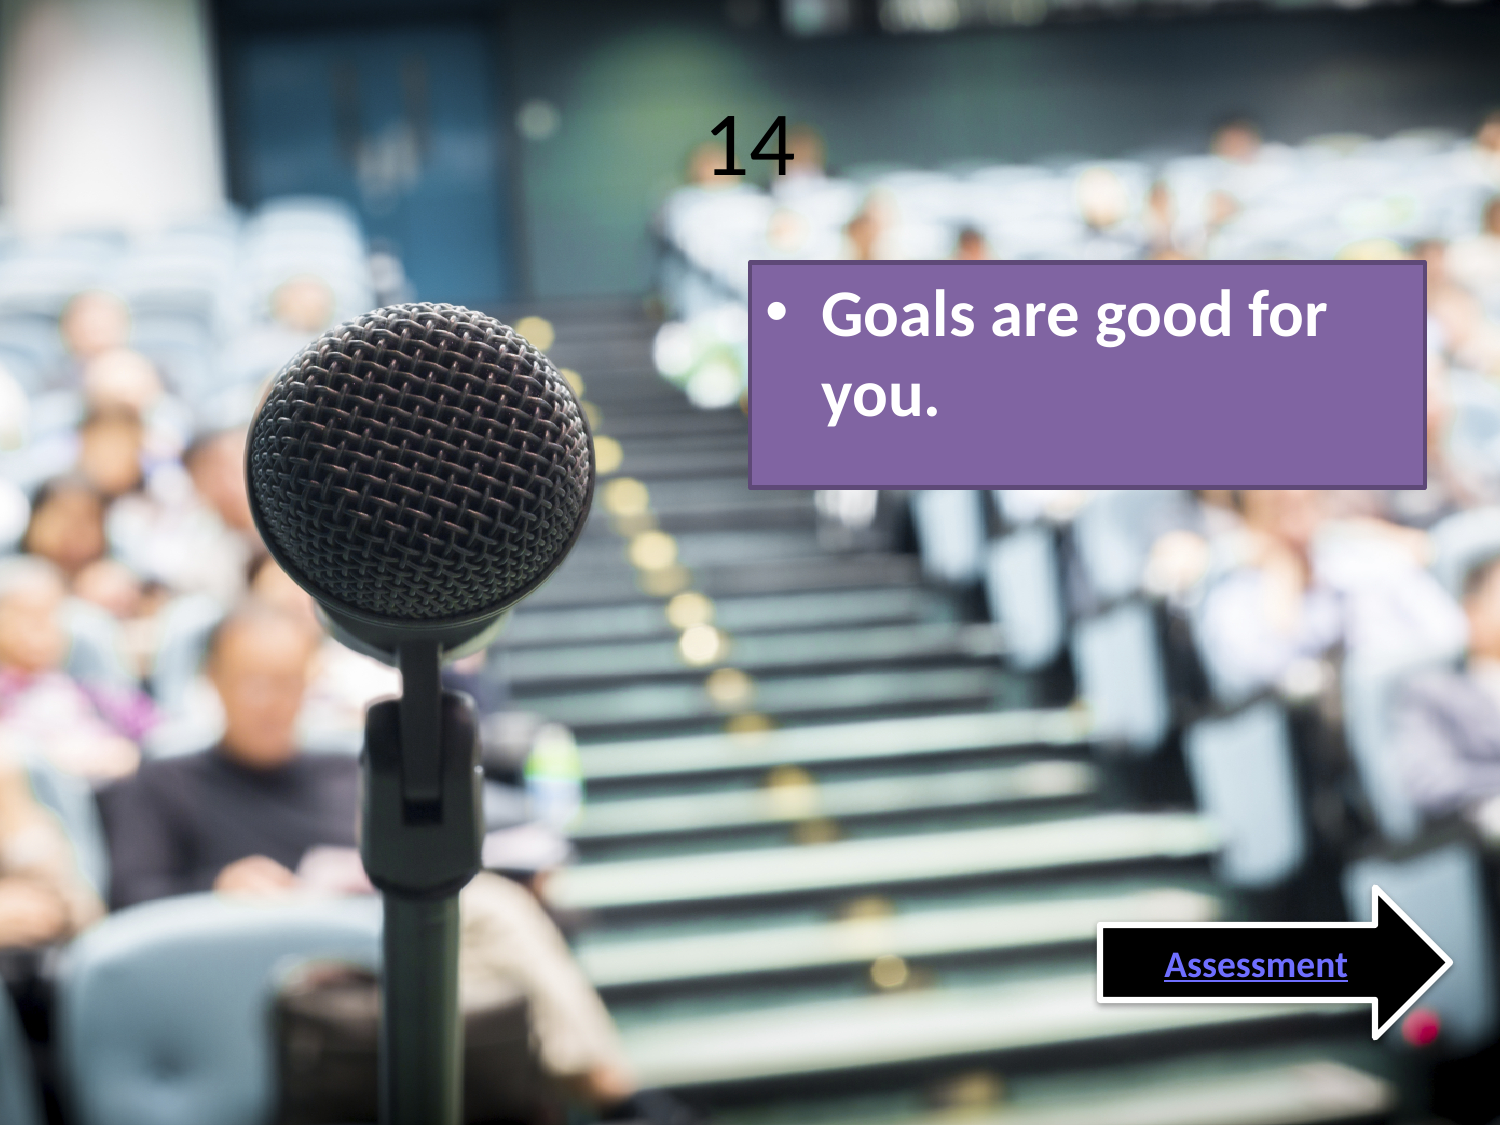

# 14
Goals are good for you.
Assessment